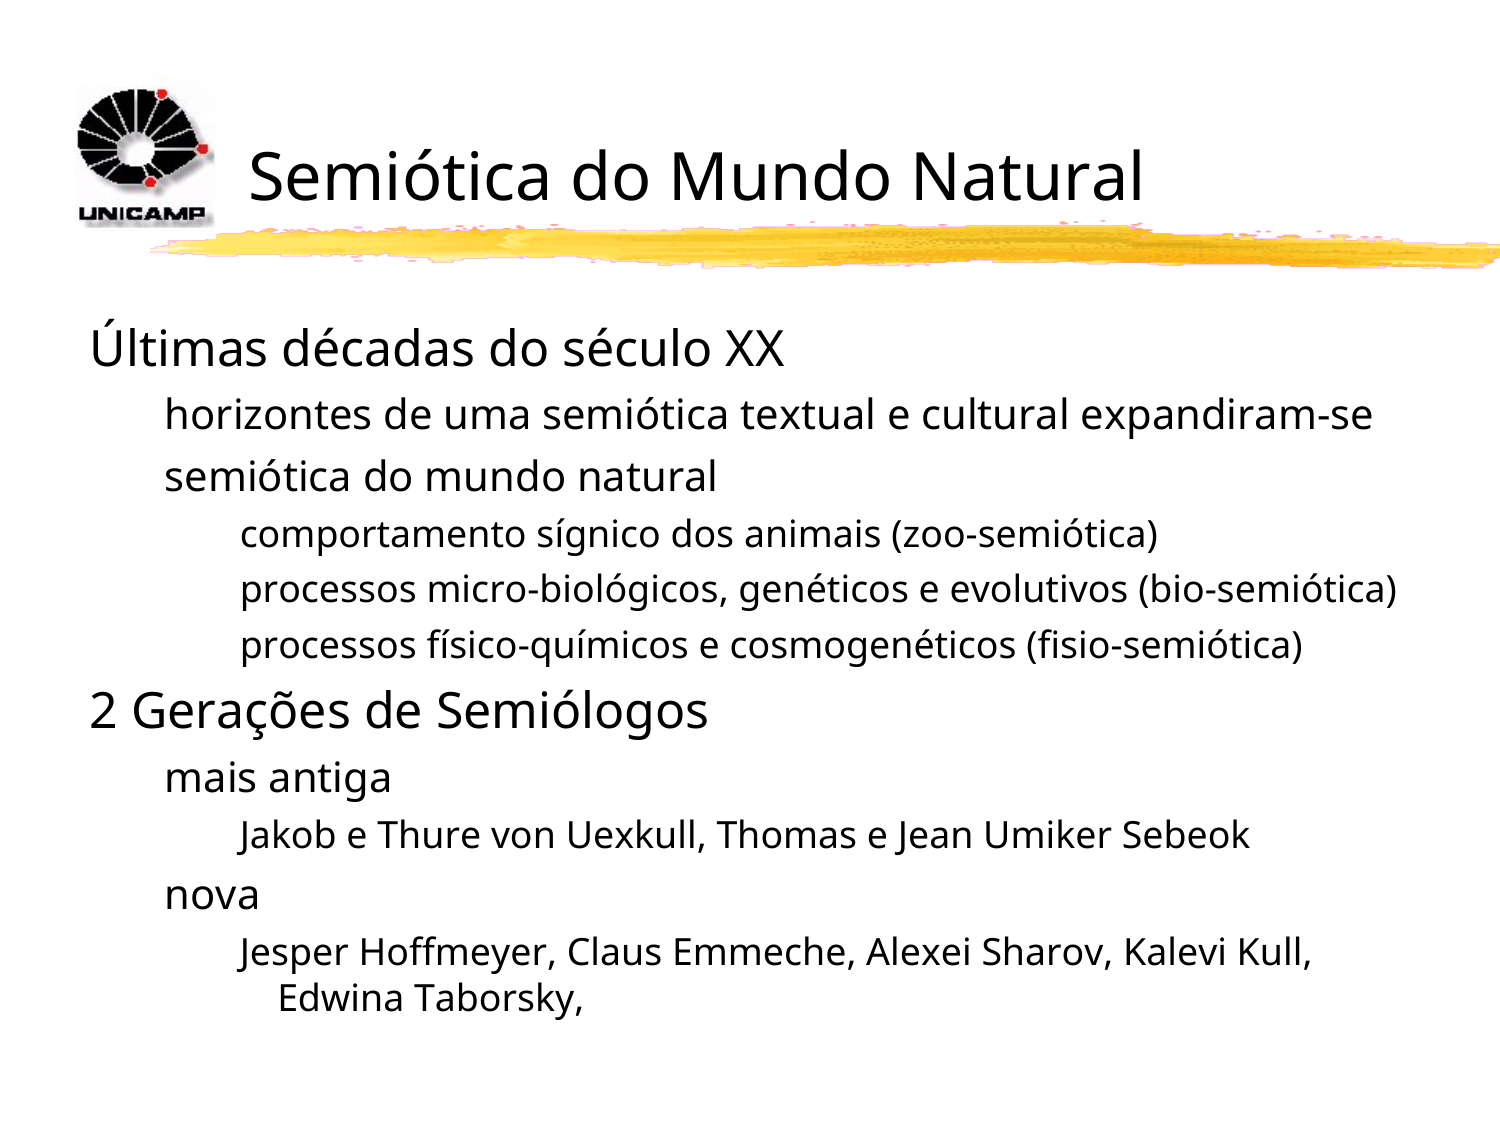

# Semiótica do Mundo Natural
Últimas décadas do século XX
horizontes de uma semiótica textual e cultural expandiram-se
semiótica do mundo natural
comportamento sígnico dos animais (zoo-semiótica)
processos micro-biológicos, genéticos e evolutivos (bio-semiótica)
processos físico-químicos e cosmogenéticos (fisio-semiótica)
2 Gerações de Semiólogos
mais antiga
Jakob e Thure von Uexkull, Thomas e Jean Umiker Sebeok
nova
Jesper Hoffmeyer, Claus Emmeche, Alexei Sharov, Kalevi Kull, Edwina Taborsky,